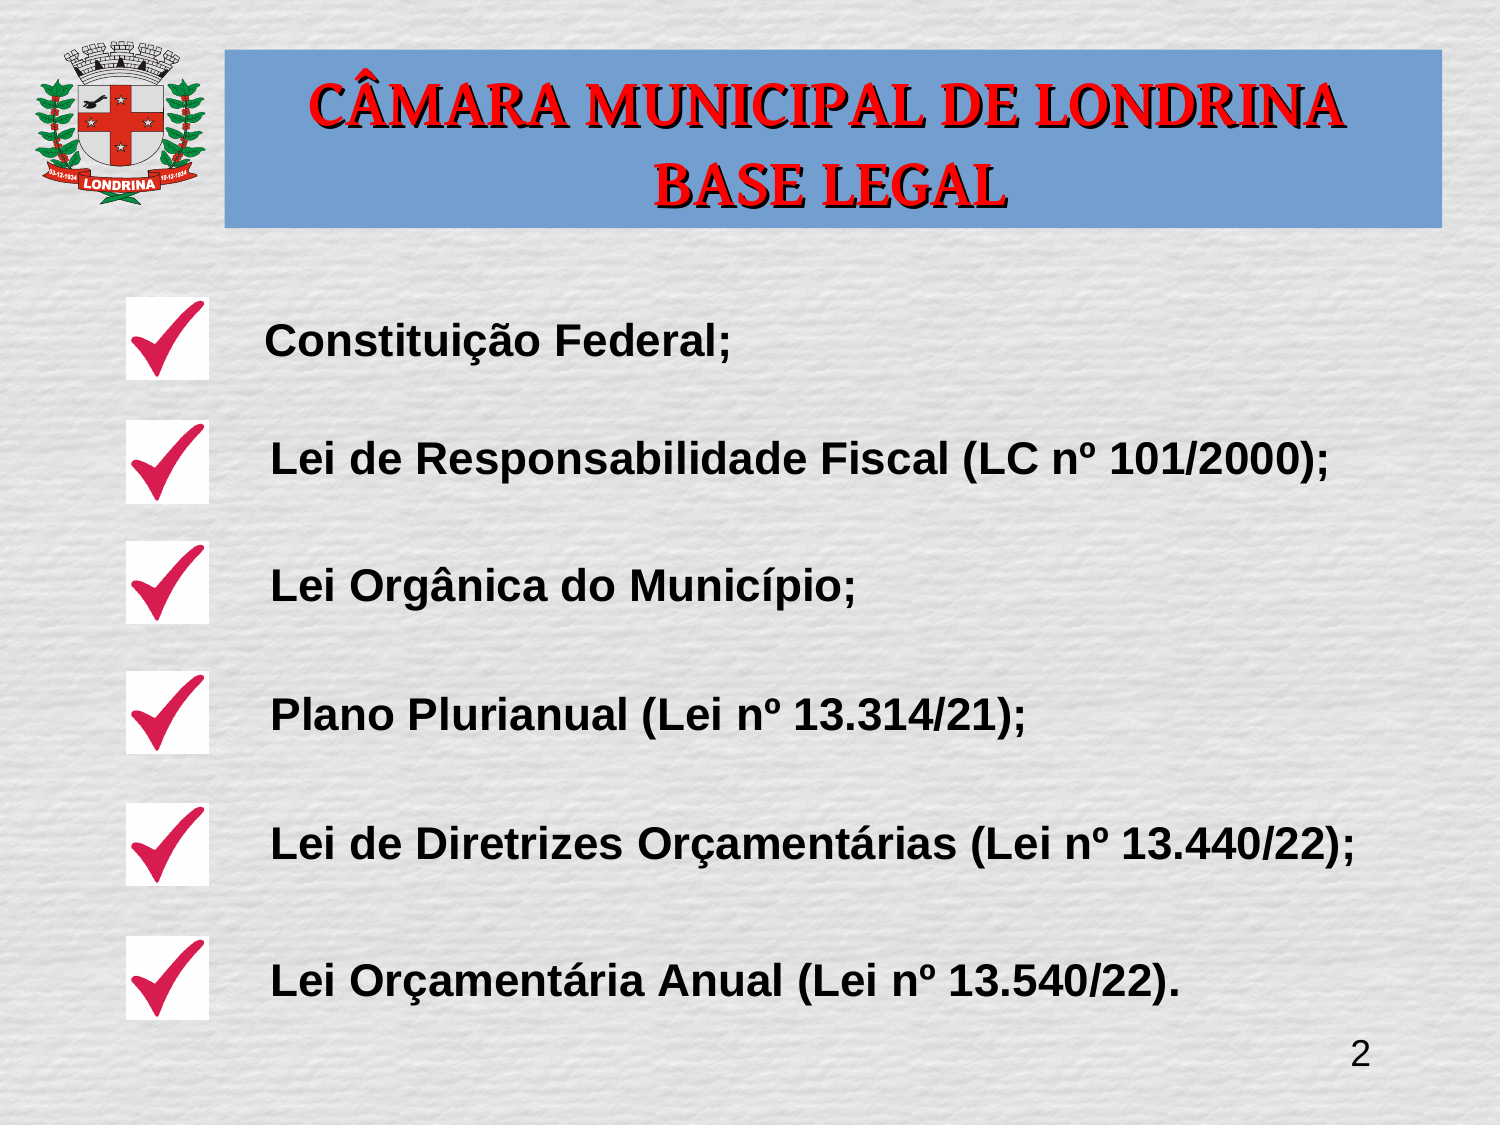

CÂMARA MUNICIPAL DE LONDRINA
 BASE LEGAL
Constituição Federal;
Lei de Responsabilidade Fiscal (LC nº 101/2000);
Lei Orgânica do Município;
Plano Plurianual (Lei nº 13.314/21);
Lei de Diretrizes Orçamentárias (Lei nº 13.440/22);
Lei Orçamentária Anual (Lei nº 13.540/22).
1